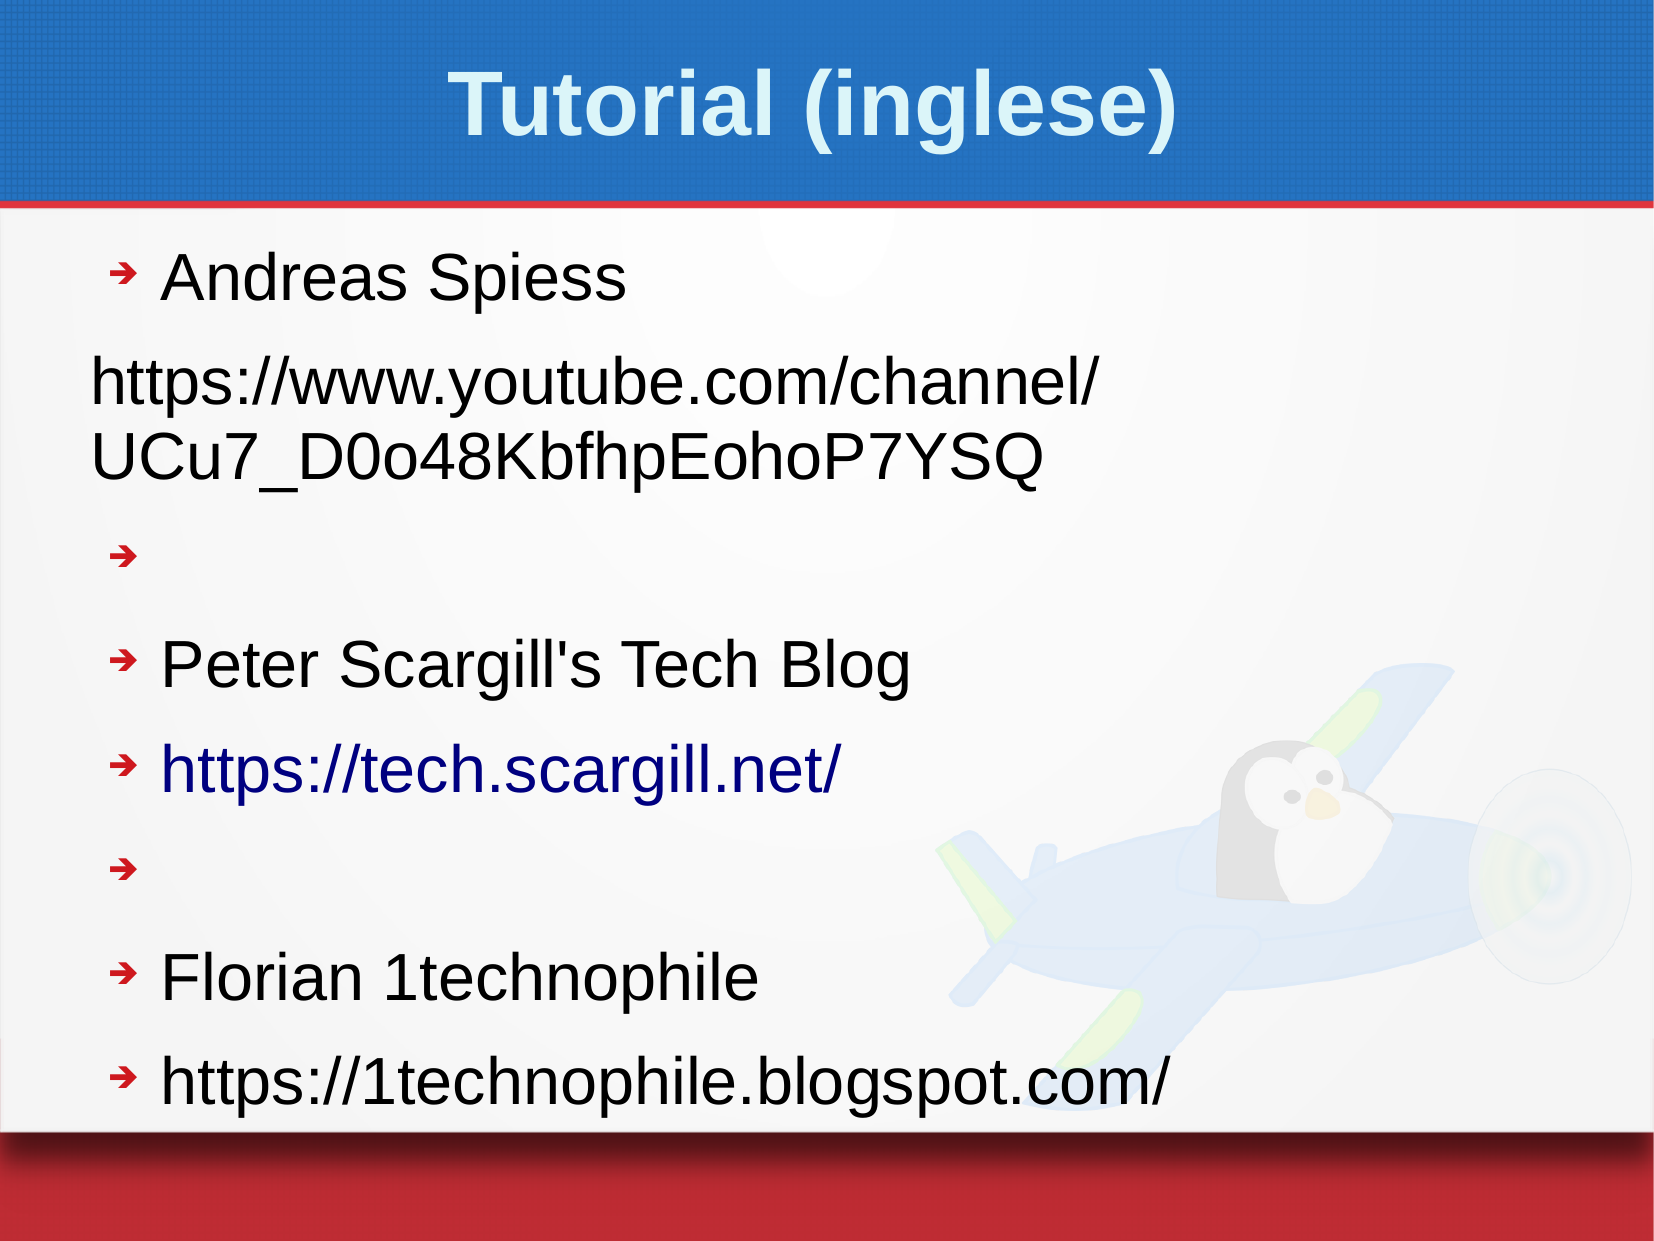

# Tutorial (inglese)
Andreas Spiess
https://www.youtube.com/channel/UCu7_D0o48KbfhpEohoP7YSQ
Peter Scargill's Tech Blog
https://tech.scargill.net/
Florian 1technophile
https://1technophile.blogspot.com/